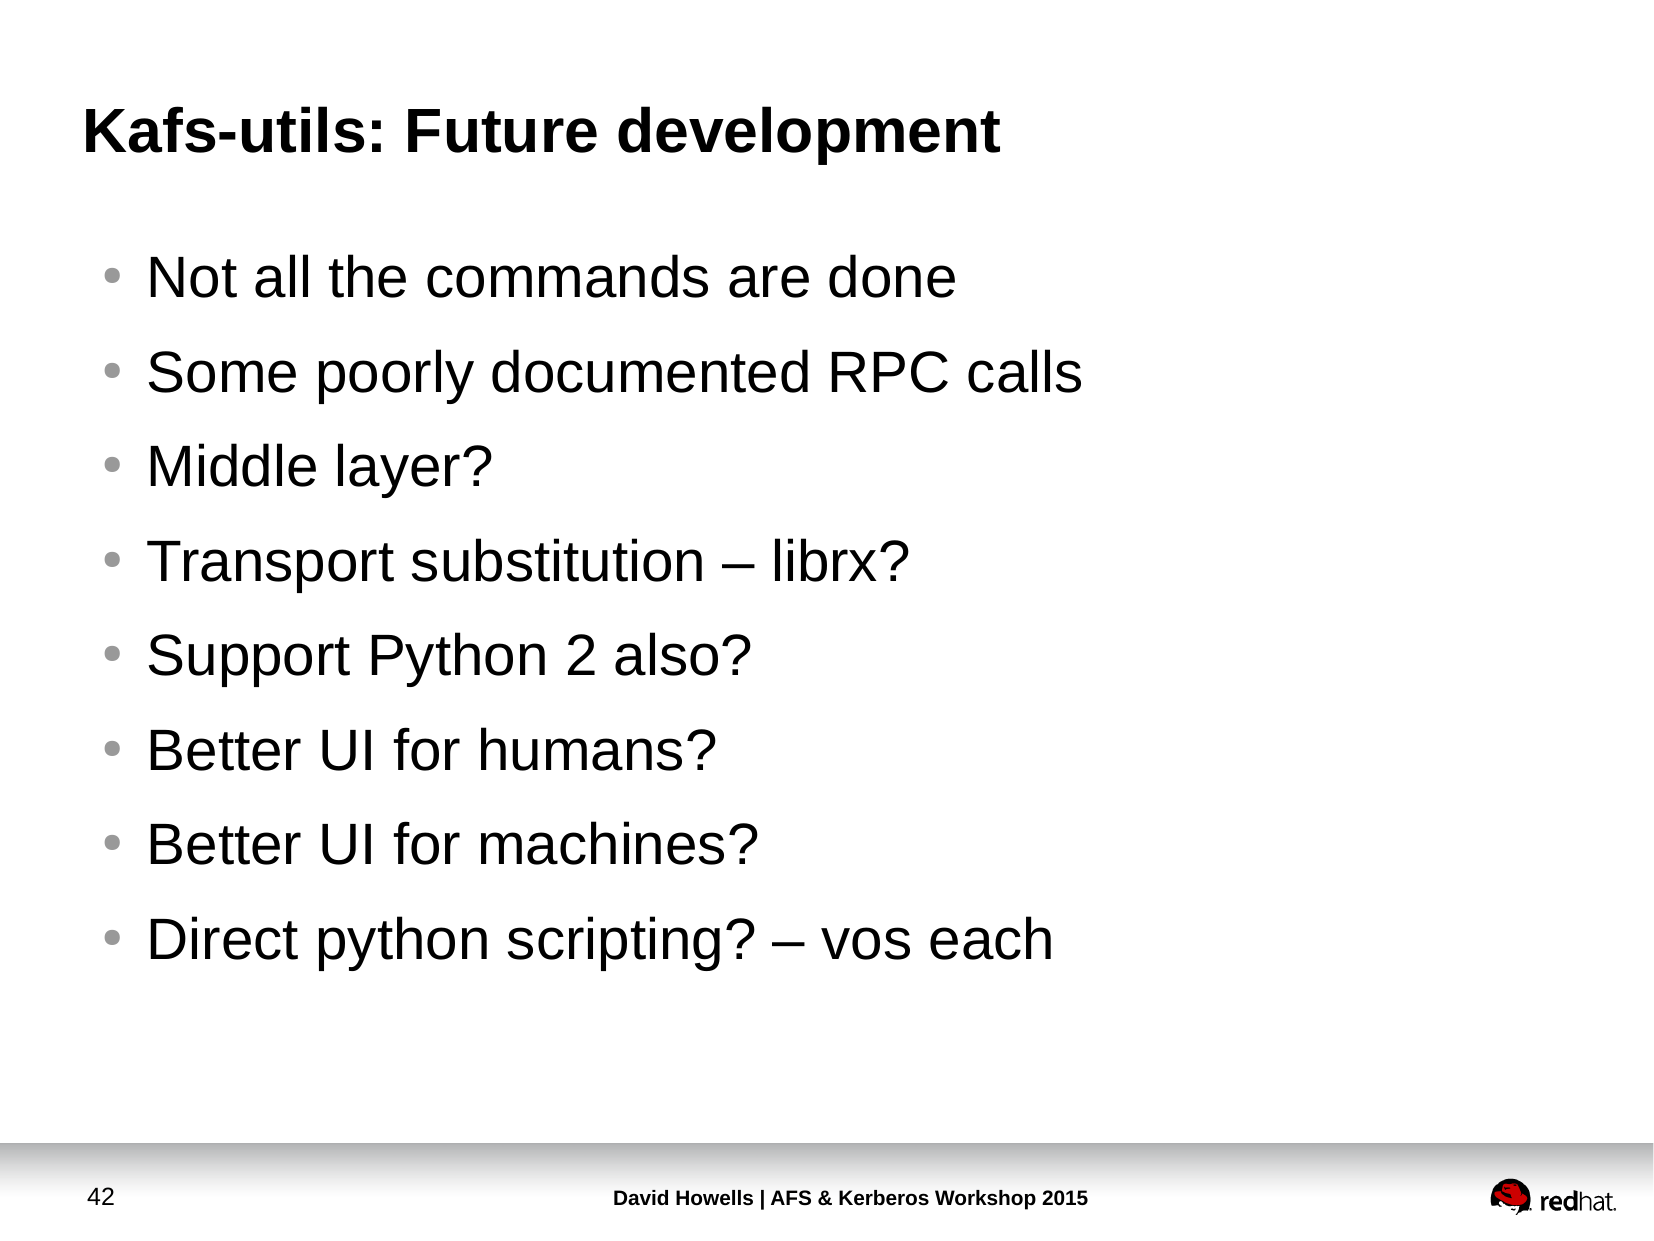

# Kafs-utils: Future development
Not all the commands are done
Some poorly documented RPC calls
Middle layer?
Transport substitution – librx?
Support Python 2 also?
Better UI for humans?
Better UI for machines?
Direct python scripting? – vos each